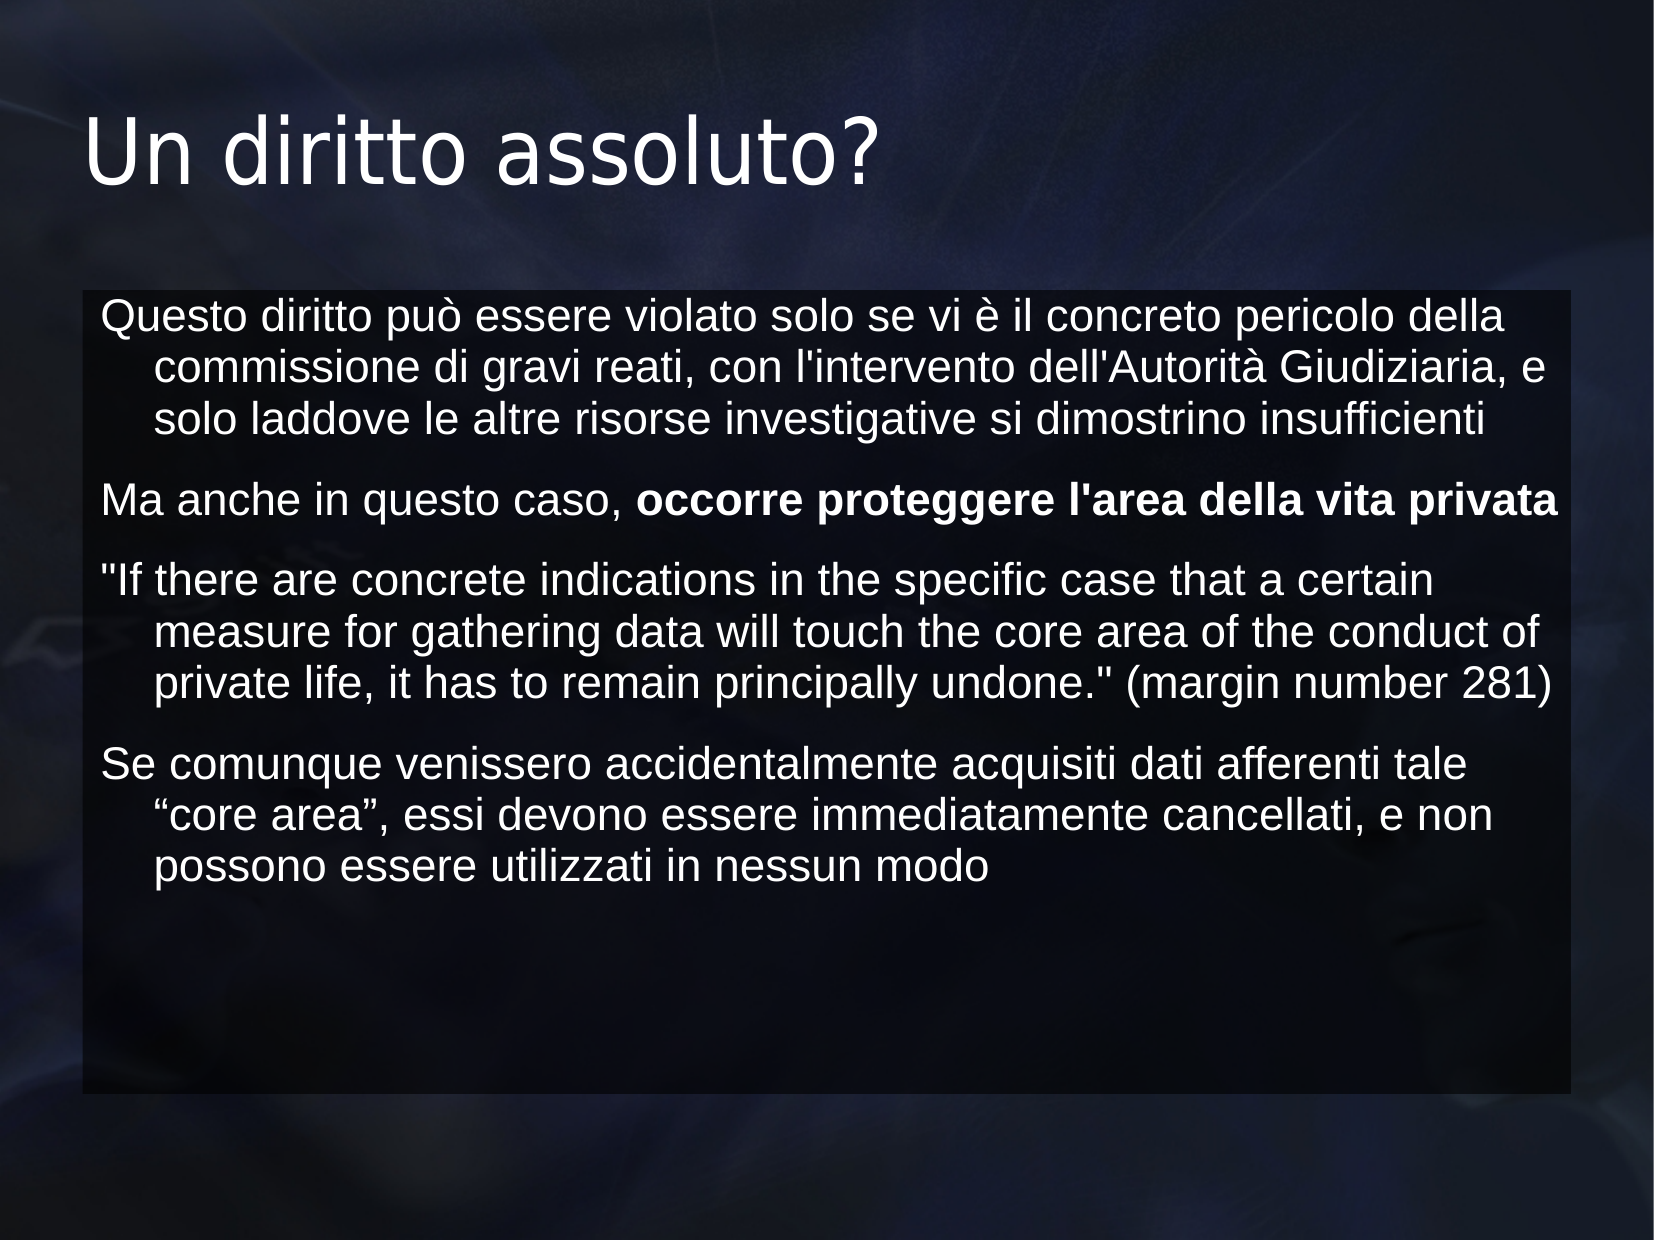

# Un diritto assoluto?
Questo diritto può essere violato solo se vi è il concreto pericolo della commissione di gravi reati, con l'intervento dell'Autorità Giudiziaria, e solo laddove le altre risorse investigative si dimostrino insufficienti
Ma anche in questo caso, occorre proteggere l'area della vita privata
"If there are concrete indications in the specific case that a certain measure for gathering data will touch the core area of the conduct of private life, it has to remain principally undone." (margin number 281)
Se comunque venissero accidentalmente acquisiti dati afferenti tale “core area”, essi devono essere immediatamente cancellati, e non possono essere utilizzati in nessun modo